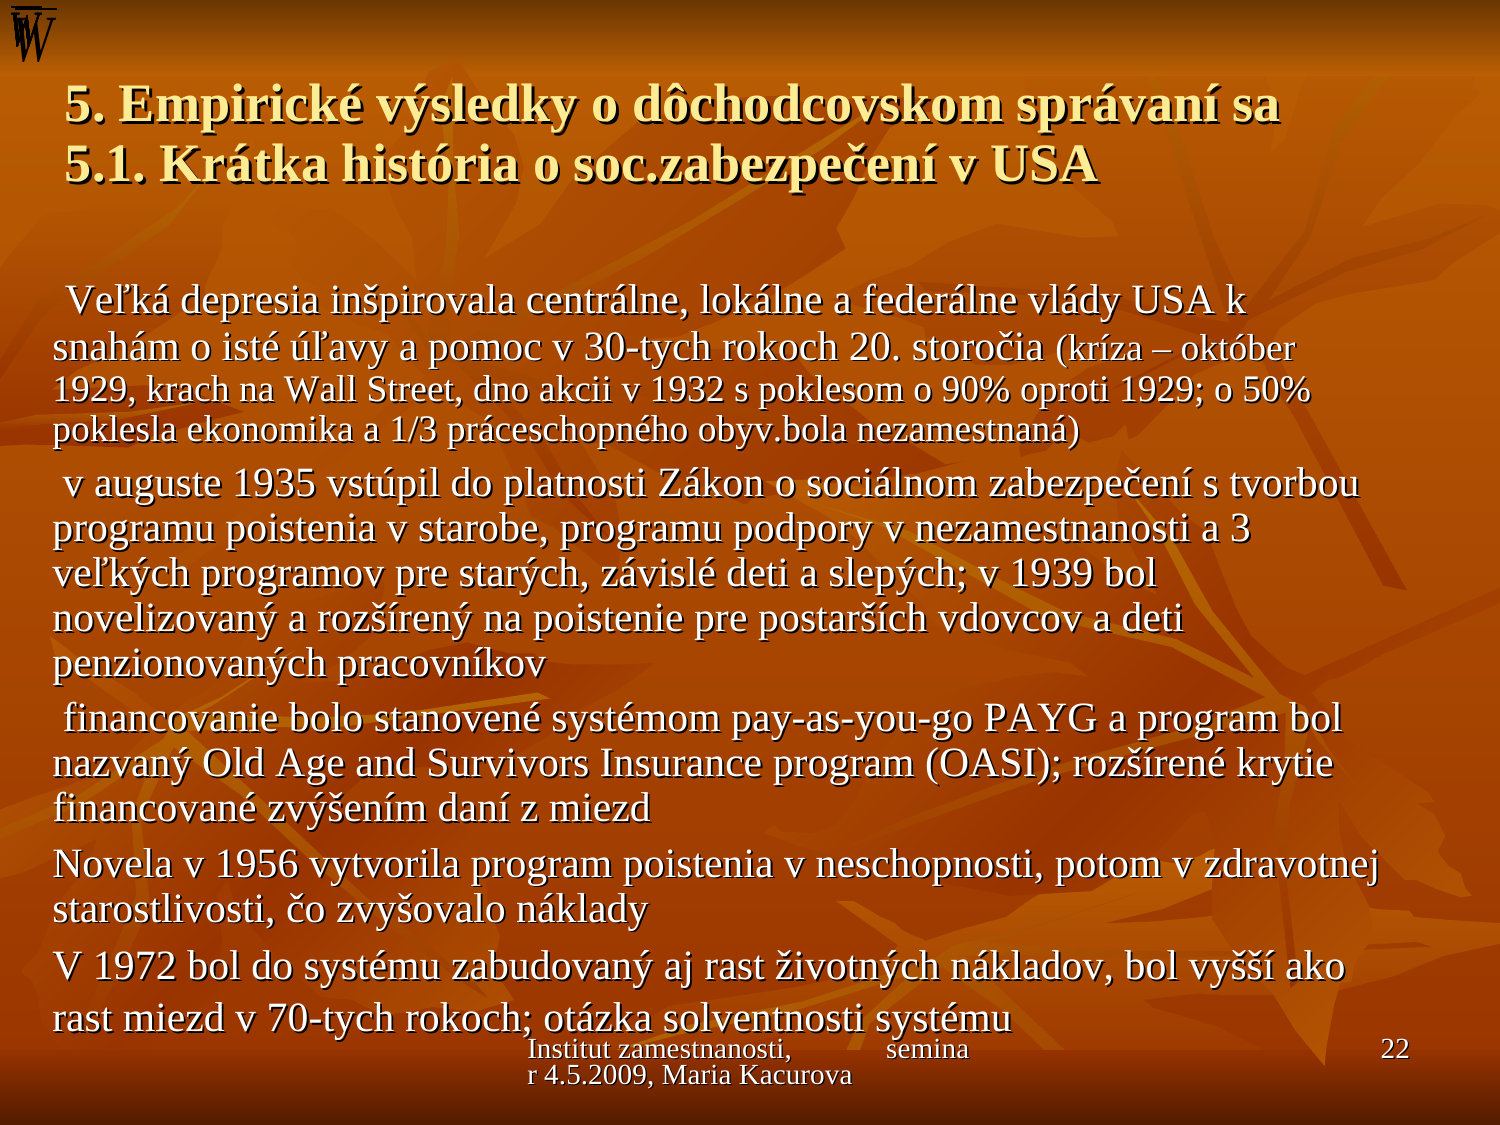

# 5. Empirické výsledky o dôchodcovskom správaní sa 5.1. Krátka história o soc.zabezpečení v USA
 Veľká depresia inšpirovala centrálne, lokálne a federálne vlády USA k snahám o isté úľavy a pomoc v 30-tych rokoch 20. storočia (kríza – október 1929, krach na Wall Street, dno akcii v 1932 s poklesom o 90% oproti 1929; o 50% poklesla ekonomika a 1/3 práceschopného obyv.bola nezamestnaná)
 v auguste 1935 vstúpil do platnosti Zákon o sociálnom zabezpečení s tvorbou programu poistenia v starobe, programu podpory v nezamestnanosti a 3 veľkých programov pre starých, závislé deti a slepých; v 1939 bol novelizovaný a rozšírený na poistenie pre postarších vdovcov a deti penzionovaných pracovníkov
 financovanie bolo stanovené systémom pay-as-you-go PAYG a program bol nazvaný Old Age and Survivors Insurance program (OASI); rozšírené krytie financované zvýšením daní z miezd
Novela v 1956 vytvorila program poistenia v neschopnosti, potom v zdravotnej starostlivosti, čo zvyšovalo náklady
V 1972 bol do systému zabudovaný aj rast životných nákladov, bol vyšší ako rast miezd v 70-tych rokoch; otázka solventnosti systému
Institut zamestnanosti, seminar 4.5.2009, Maria Kacurova
22